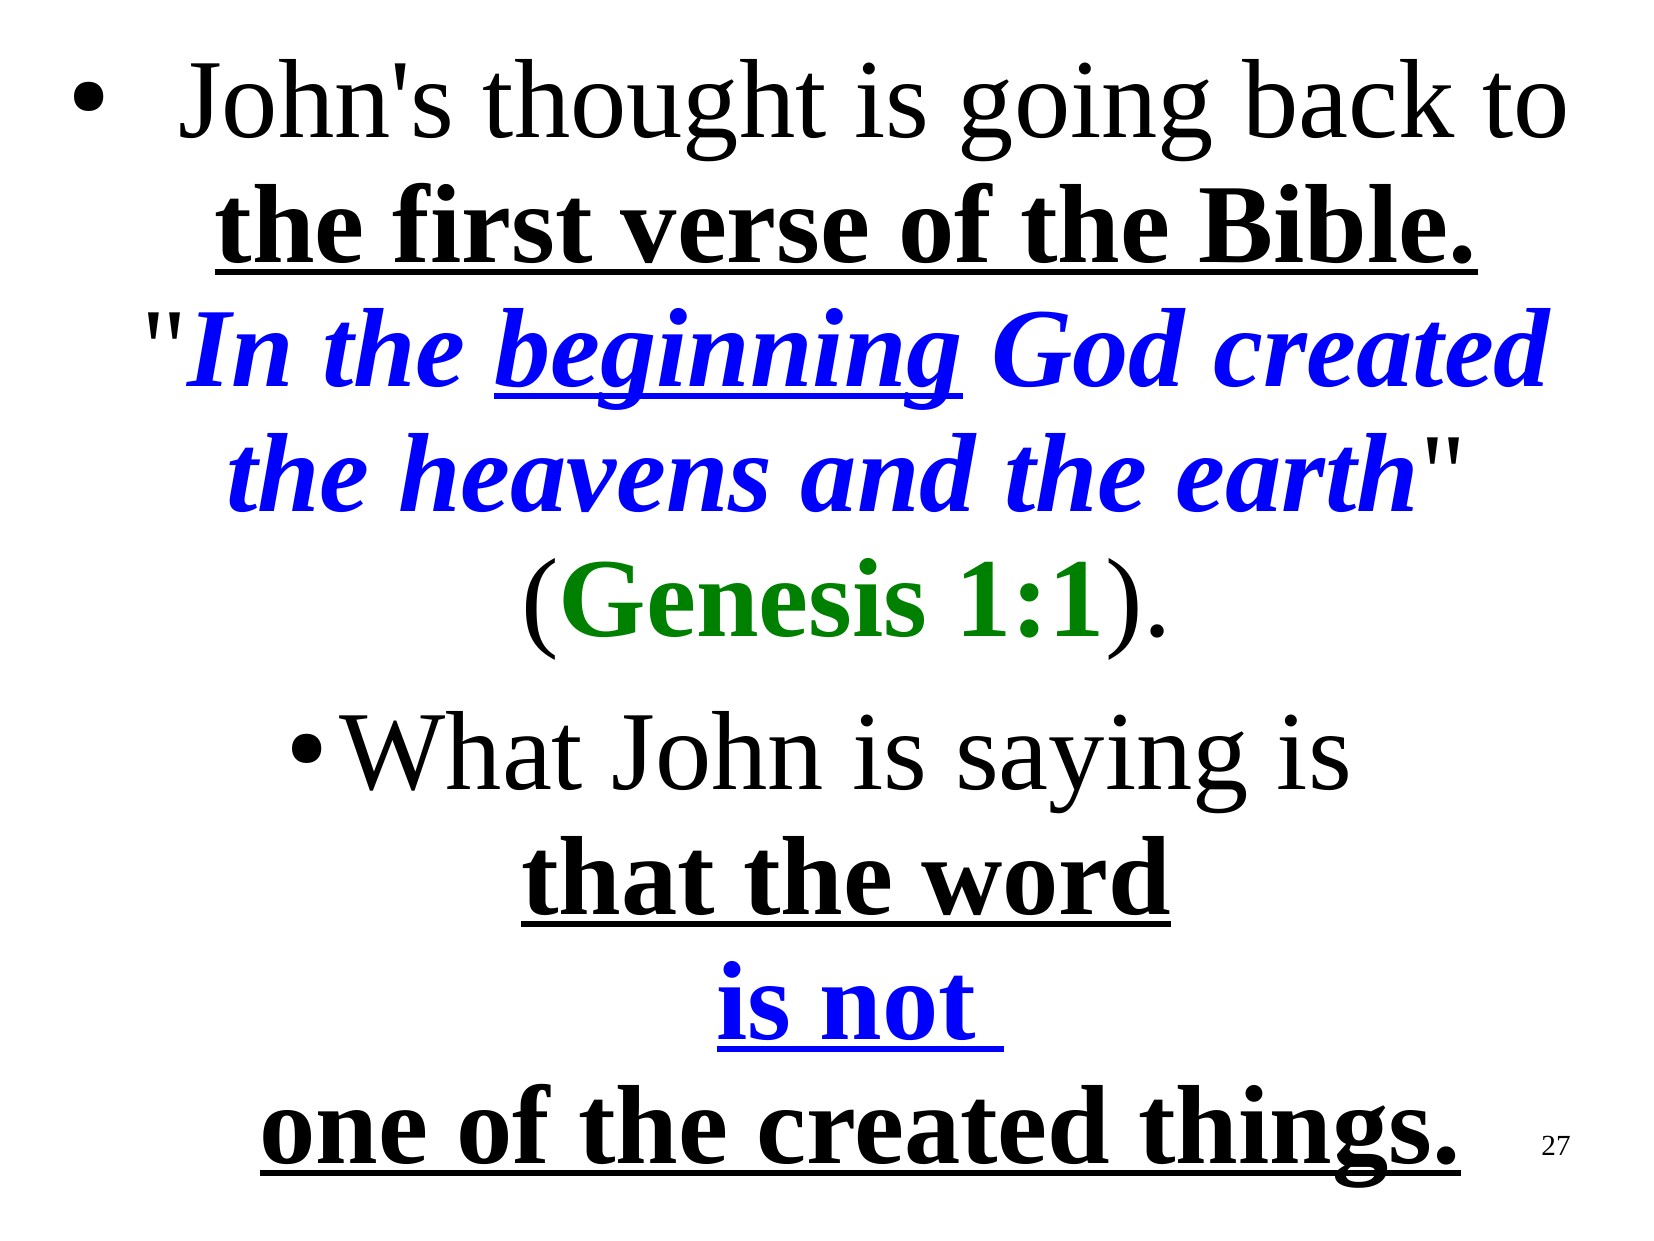

# John's thought is going back to the first verse of the Bible. "In the beginning God created the heavens and the earth" (Genesis 1:1).
What John is saying is
that the word
is not
one of the created things.
27